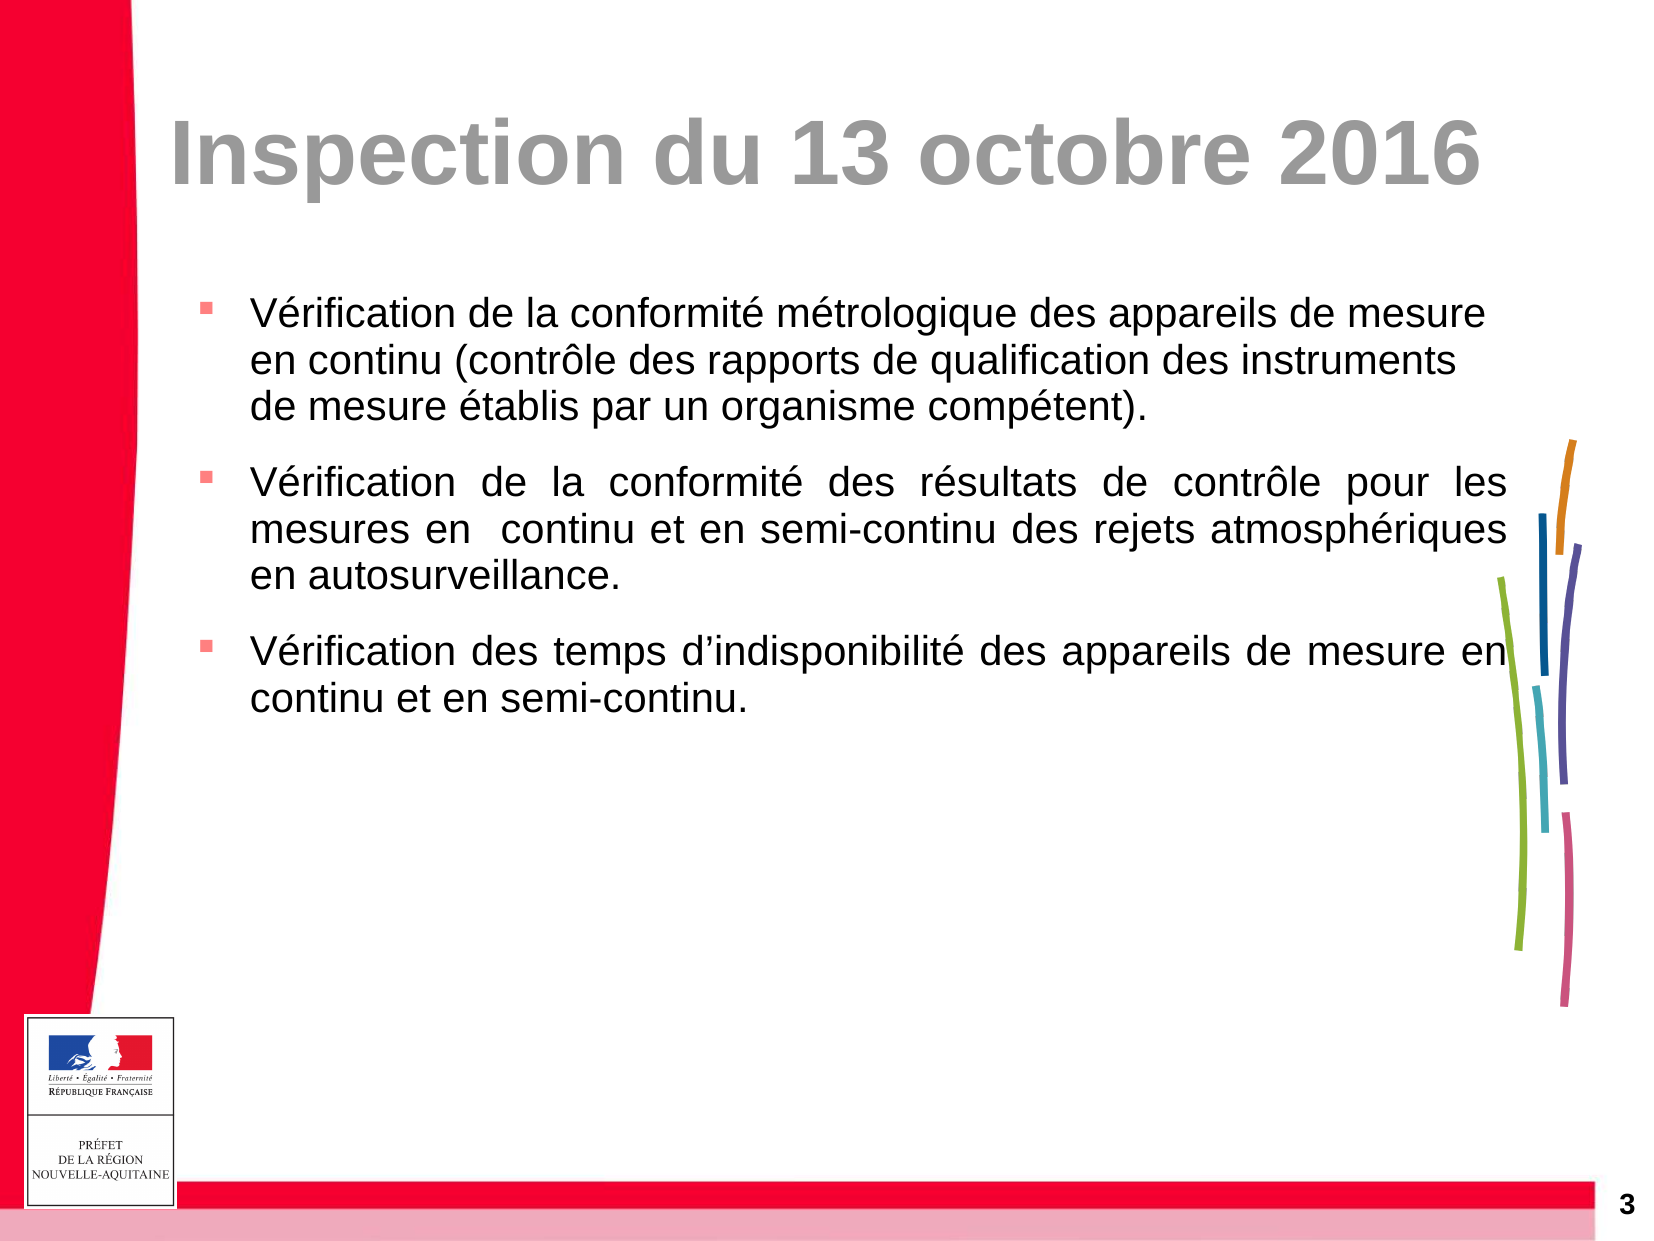

# Inspection du 13 octobre 2016
Vérification de la conformité métrologique des appareils de mesure en continu (contrôle des rapports de qualification des instruments de mesure établis par un organisme compétent).
Vérification de la conformité des résultats de contrôle pour les mesures en continu et en semi-continu des rejets atmosphériques en autosurveillance.
Vérification des temps d’indisponibilité des appareils de mesure en continu et en semi-continu.
3